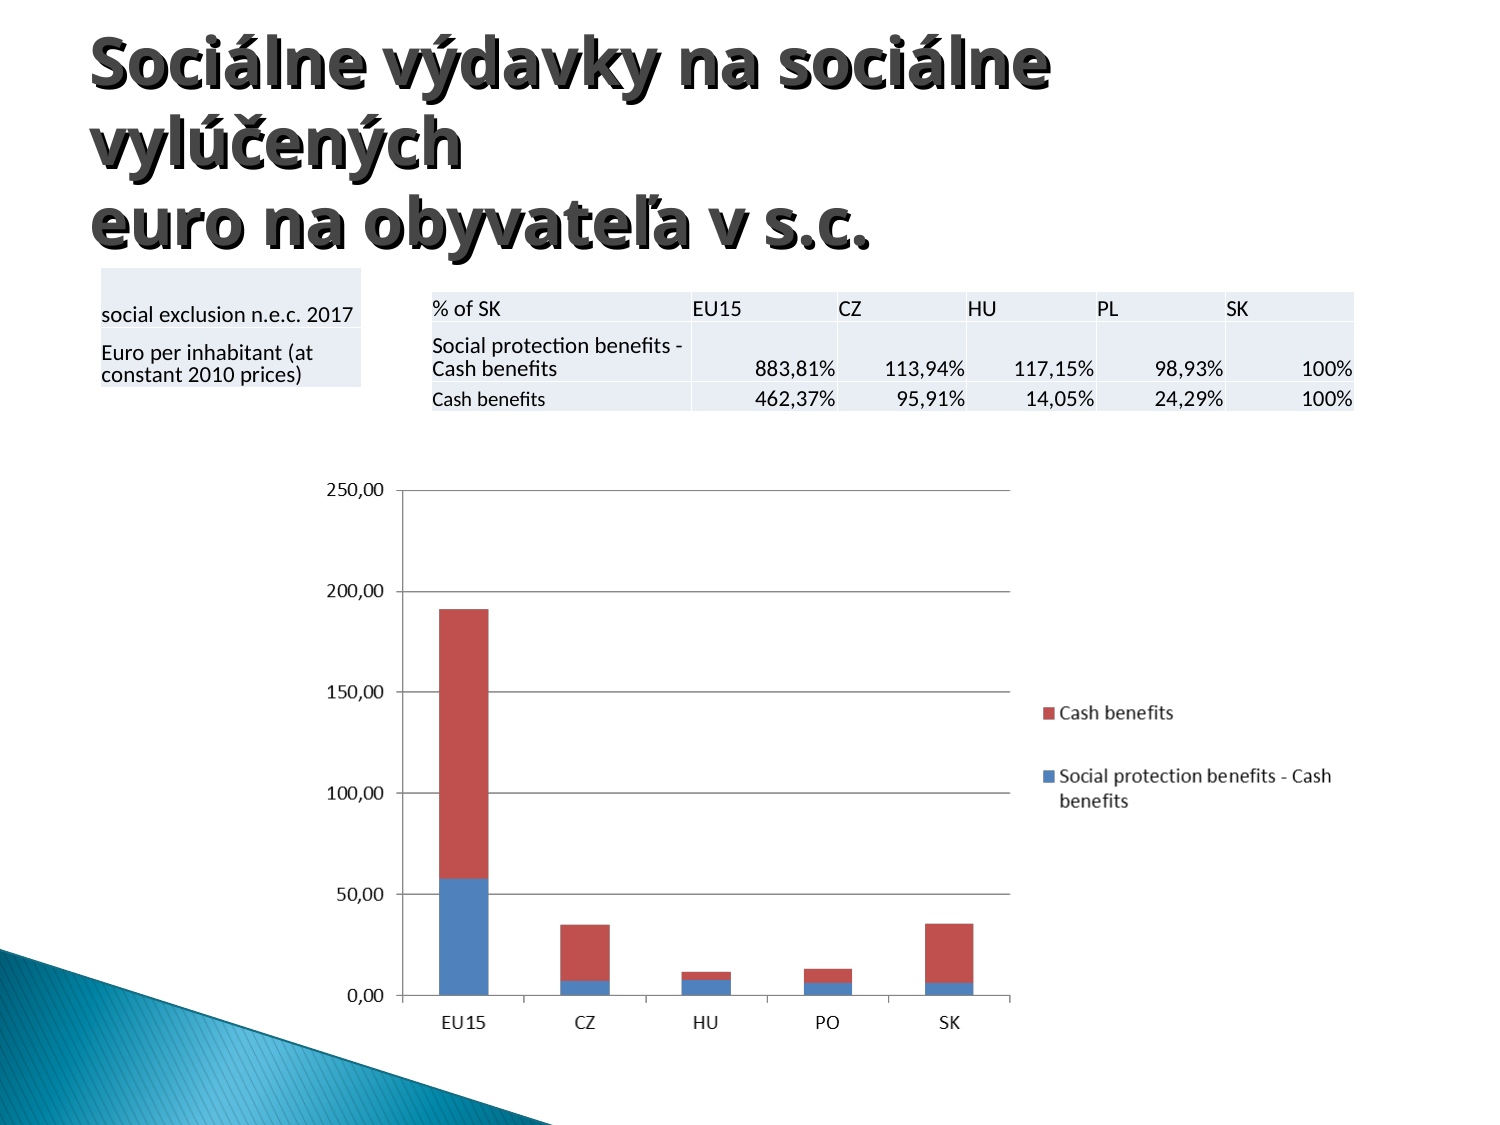

Sociálne výdavky na sociálne vylúčených
euro na obyvateľa v s.c.
| social exclusion n.e.c. 2017 |
| --- |
| Euro per inhabitant (at constant 2010 prices) |
| % of SK | EU15 | CZ | HU | PL | SK |
| --- | --- | --- | --- | --- | --- |
| Social protection benefits - Cash benefits | 883,81% | 113,94% | 117,15% | 98,93% | 100% |
| Cash benefits | 462,37% | 95,91% | 14,05% | 24,29% | 100% |